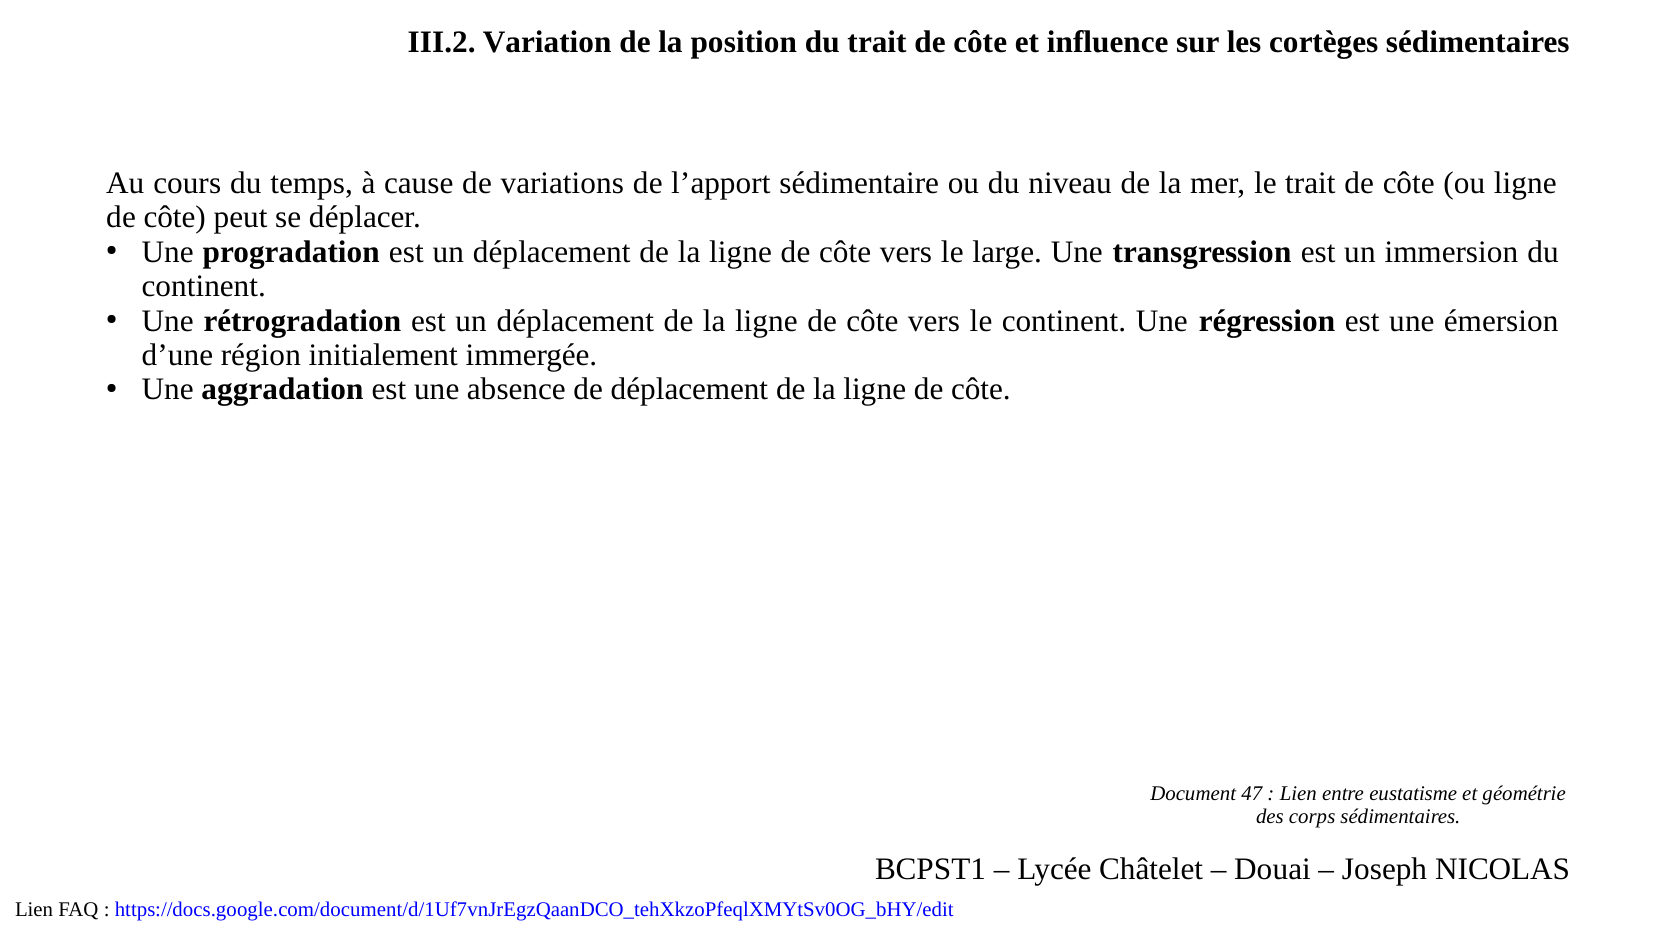

III.2. Variation de la position du trait de côte et influence sur les cortèges sédimentaires
Au cours du temps, à cause de variations de l’apport sédimentaire ou du niveau de la mer, le trait de côte (ou ligne de côte) peut se déplacer.
Une progradation est un déplacement de la ligne de côte vers le large. Une transgression est un immersion du continent.
Une rétrogradation est un déplacement de la ligne de côte vers le continent. Une régression est une émersion d’une région initialement immergée.
Une aggradation est une absence de déplacement de la ligne de côte.
Document 47 : Lien entre eustatisme et géométrie des corps sédimentaires.
BCPST1 – Lycée Châtelet – Douai – Joseph NICOLAS
Lien FAQ : https://docs.google.com/document/d/1Uf7vnJrEgzQaanDCO_tehXkzoPfeqlXMYtSv0OG_bHY/edit